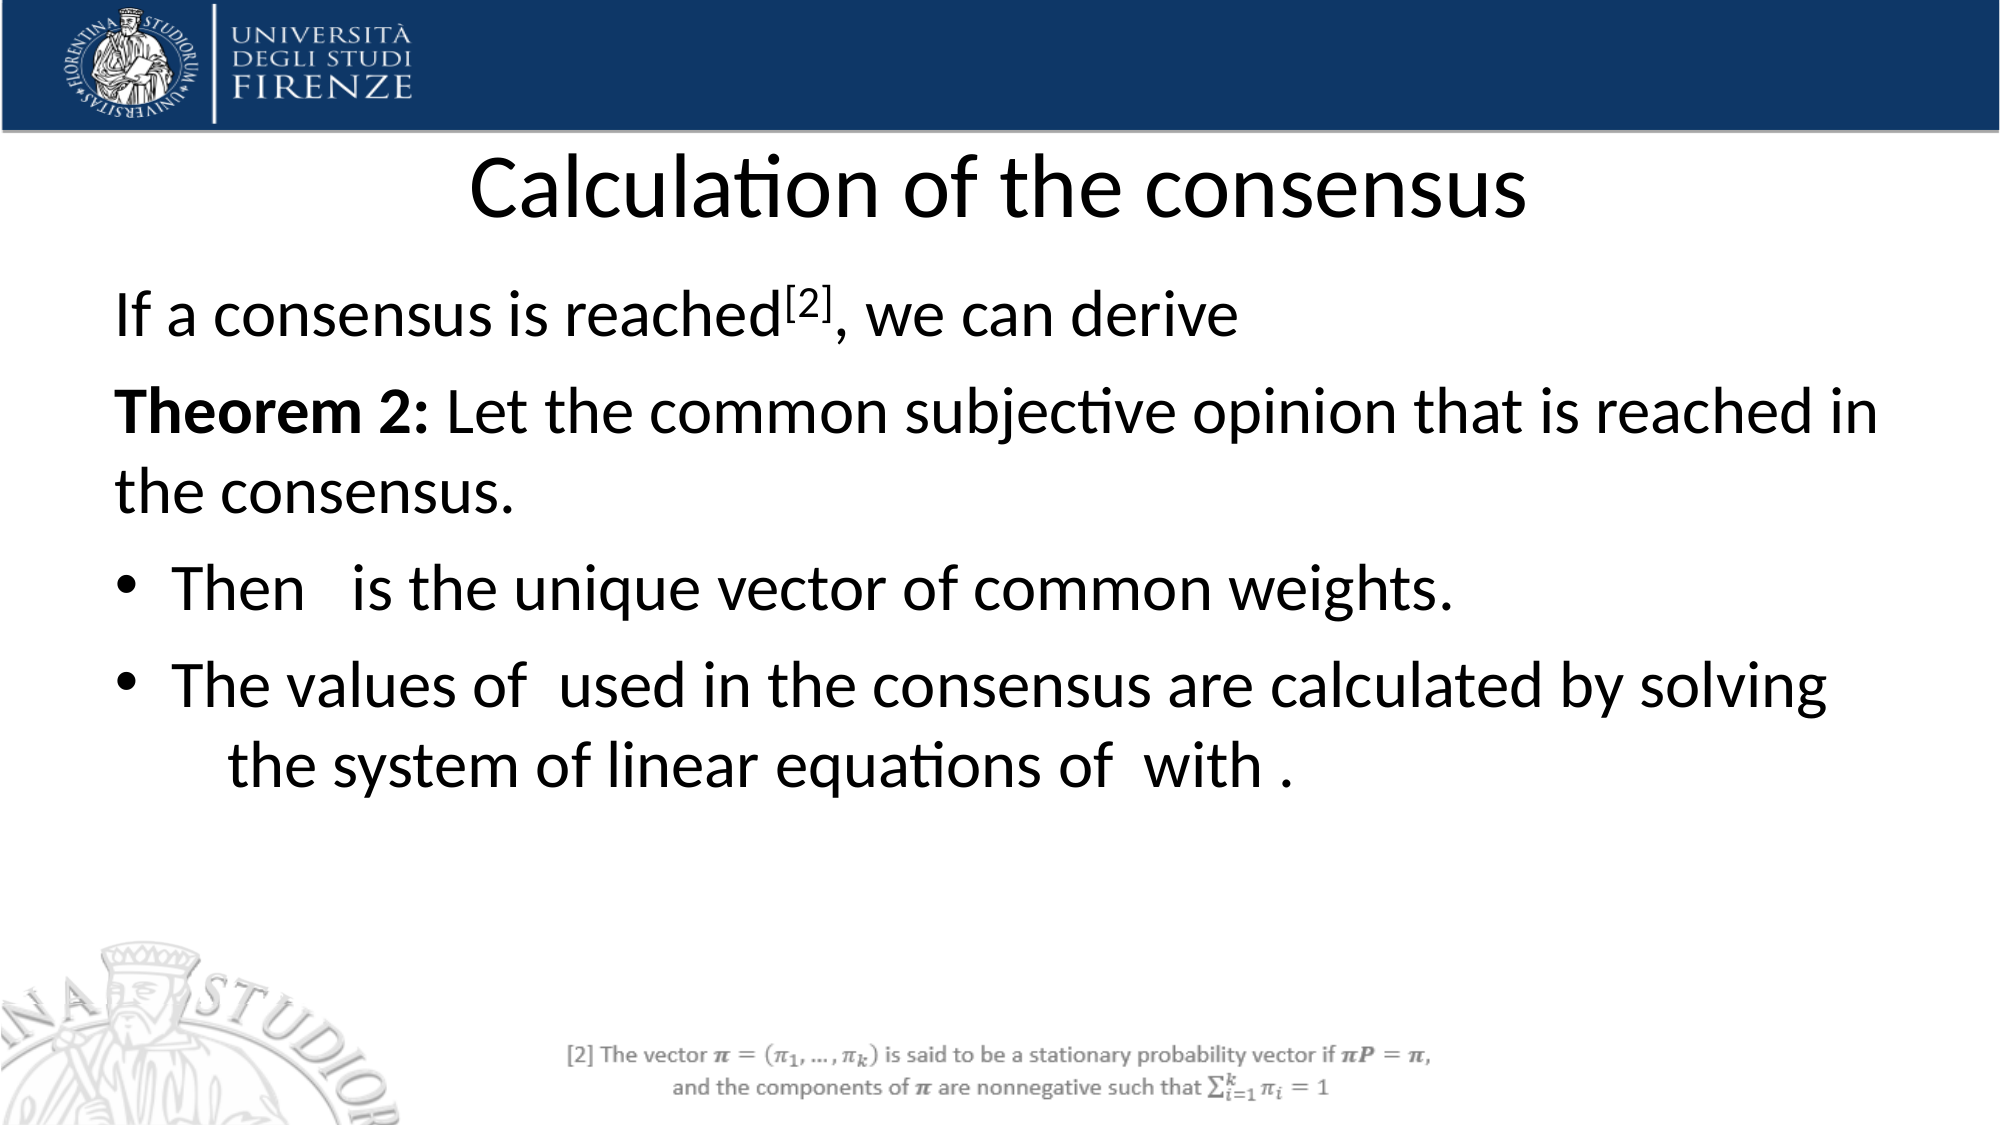

# Calculation of the consensus
If a consensus is reached[2], we can derive
Theorem 2: Let the common subjective opinion that is reached in the consensus.
Then is the unique vector of common weights.
The values of used in the consensus are calculated by solving the system of linear equations of with .
[2] The vector is said to be a stationary probability vector if
and the components of are nonnegative such that